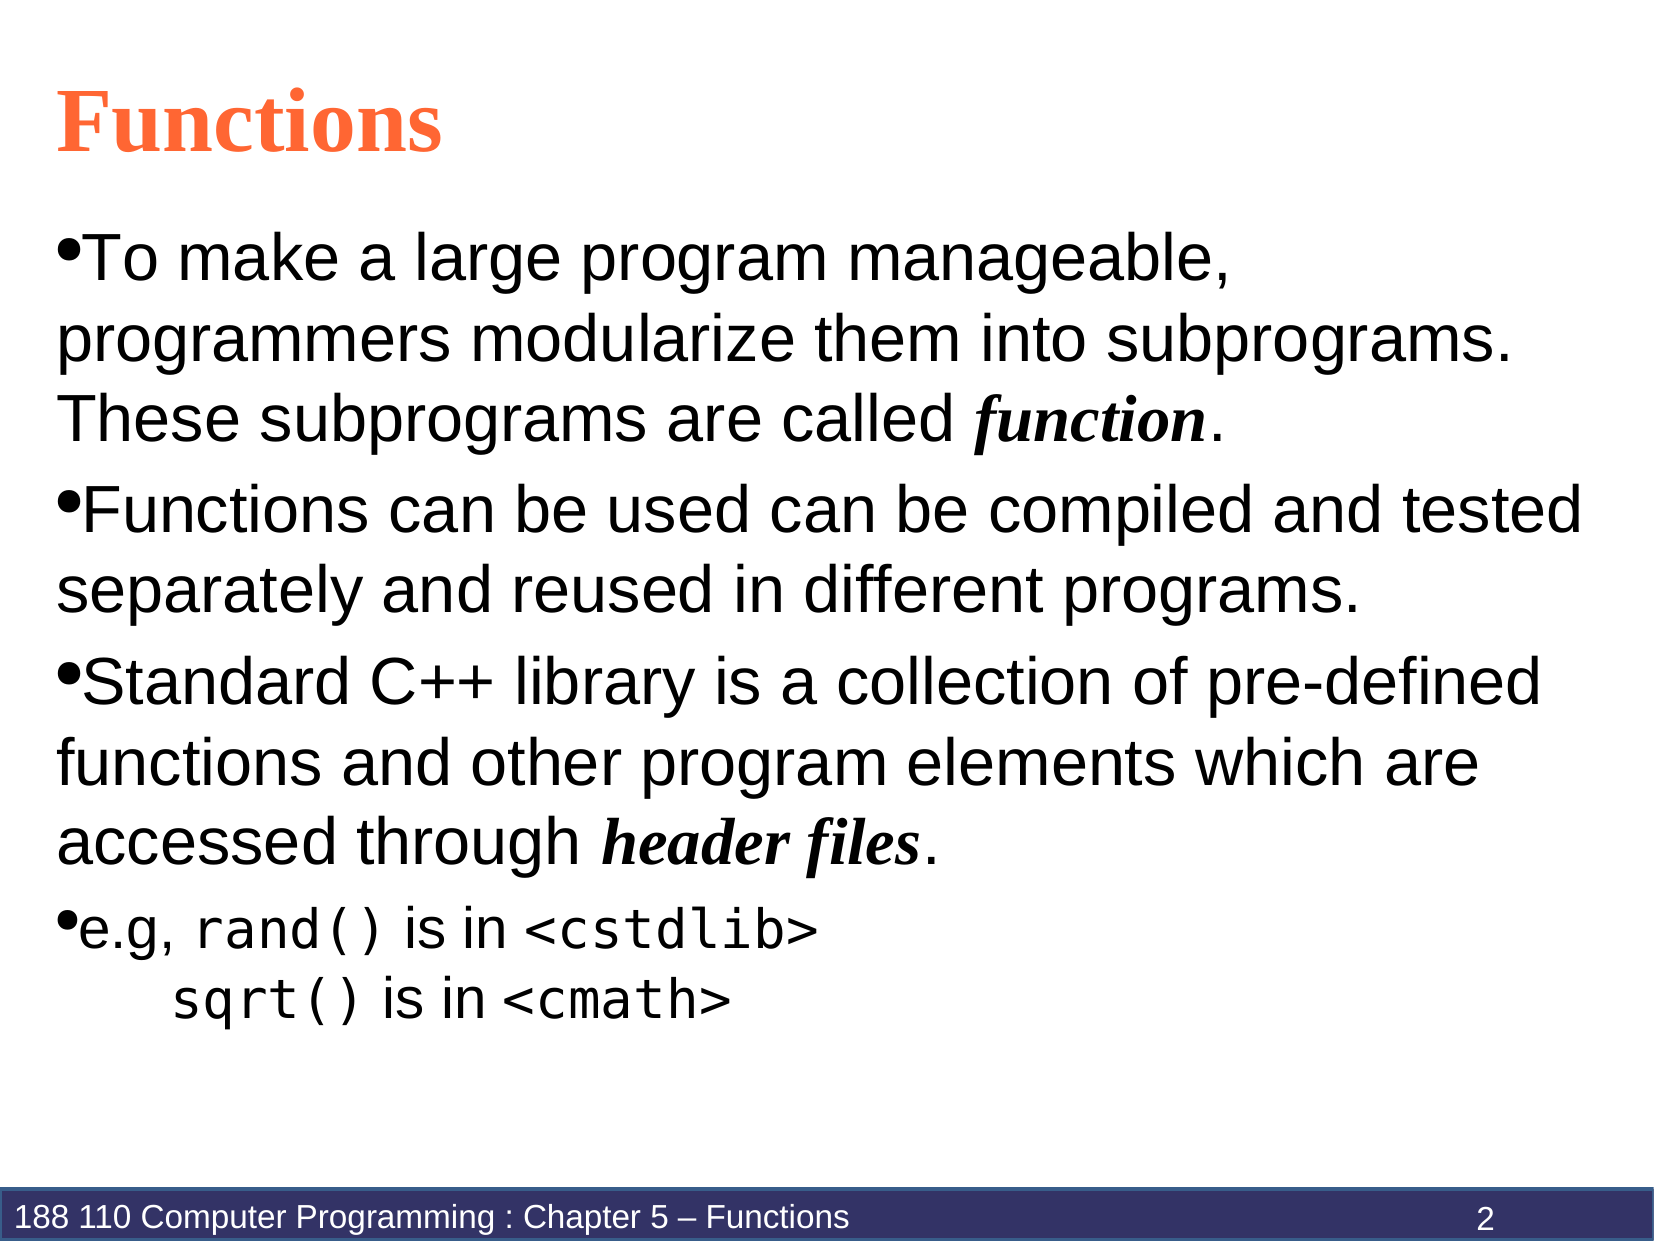

# Functions
To make a large program manageable, programmers modularize them into subprograms. These subprograms are called function.
Functions can be used can be compiled and tested separately and reused in different programs.
Standard C++ library is a collection of pre-defined functions and other program elements which are accessed through header files.
e.g, rand() is in <cstdlib>
 sqrt() is in <cmath>